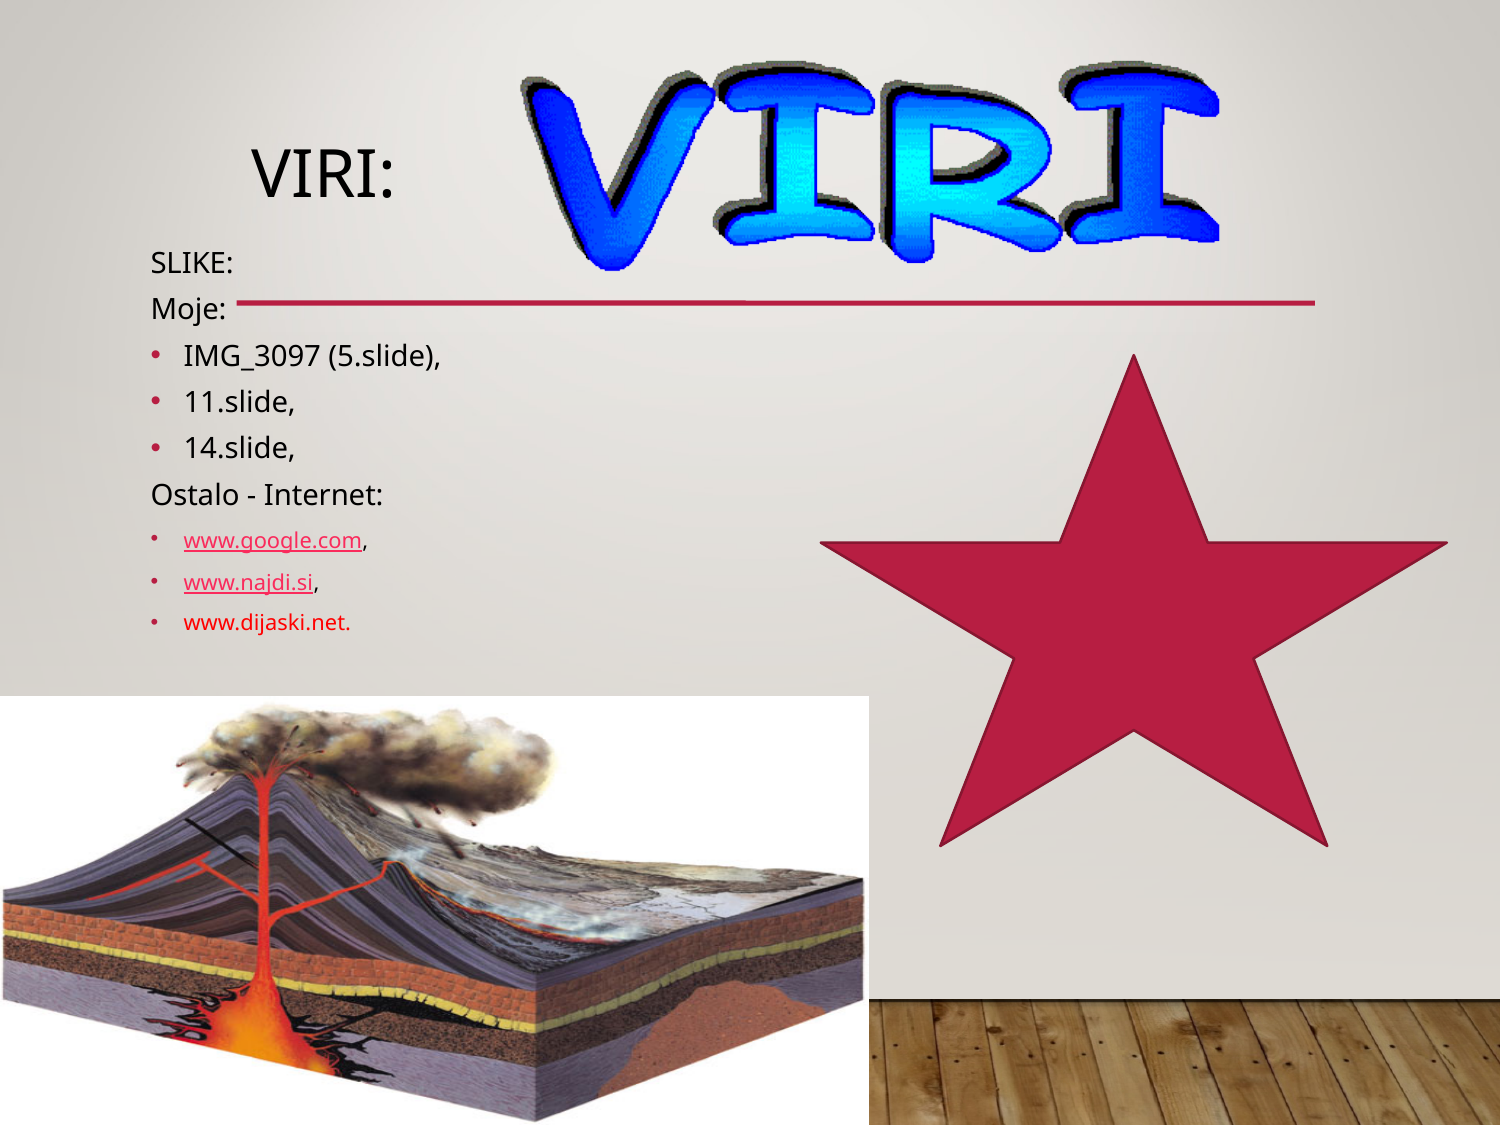

# Viri:
SLIKE:
Moje:
IMG_3097 (5.slide),
11.slide,
14.slide,
Ostalo - Internet:
www.google.com,
www.najdi.si,
www.dijaski.net.